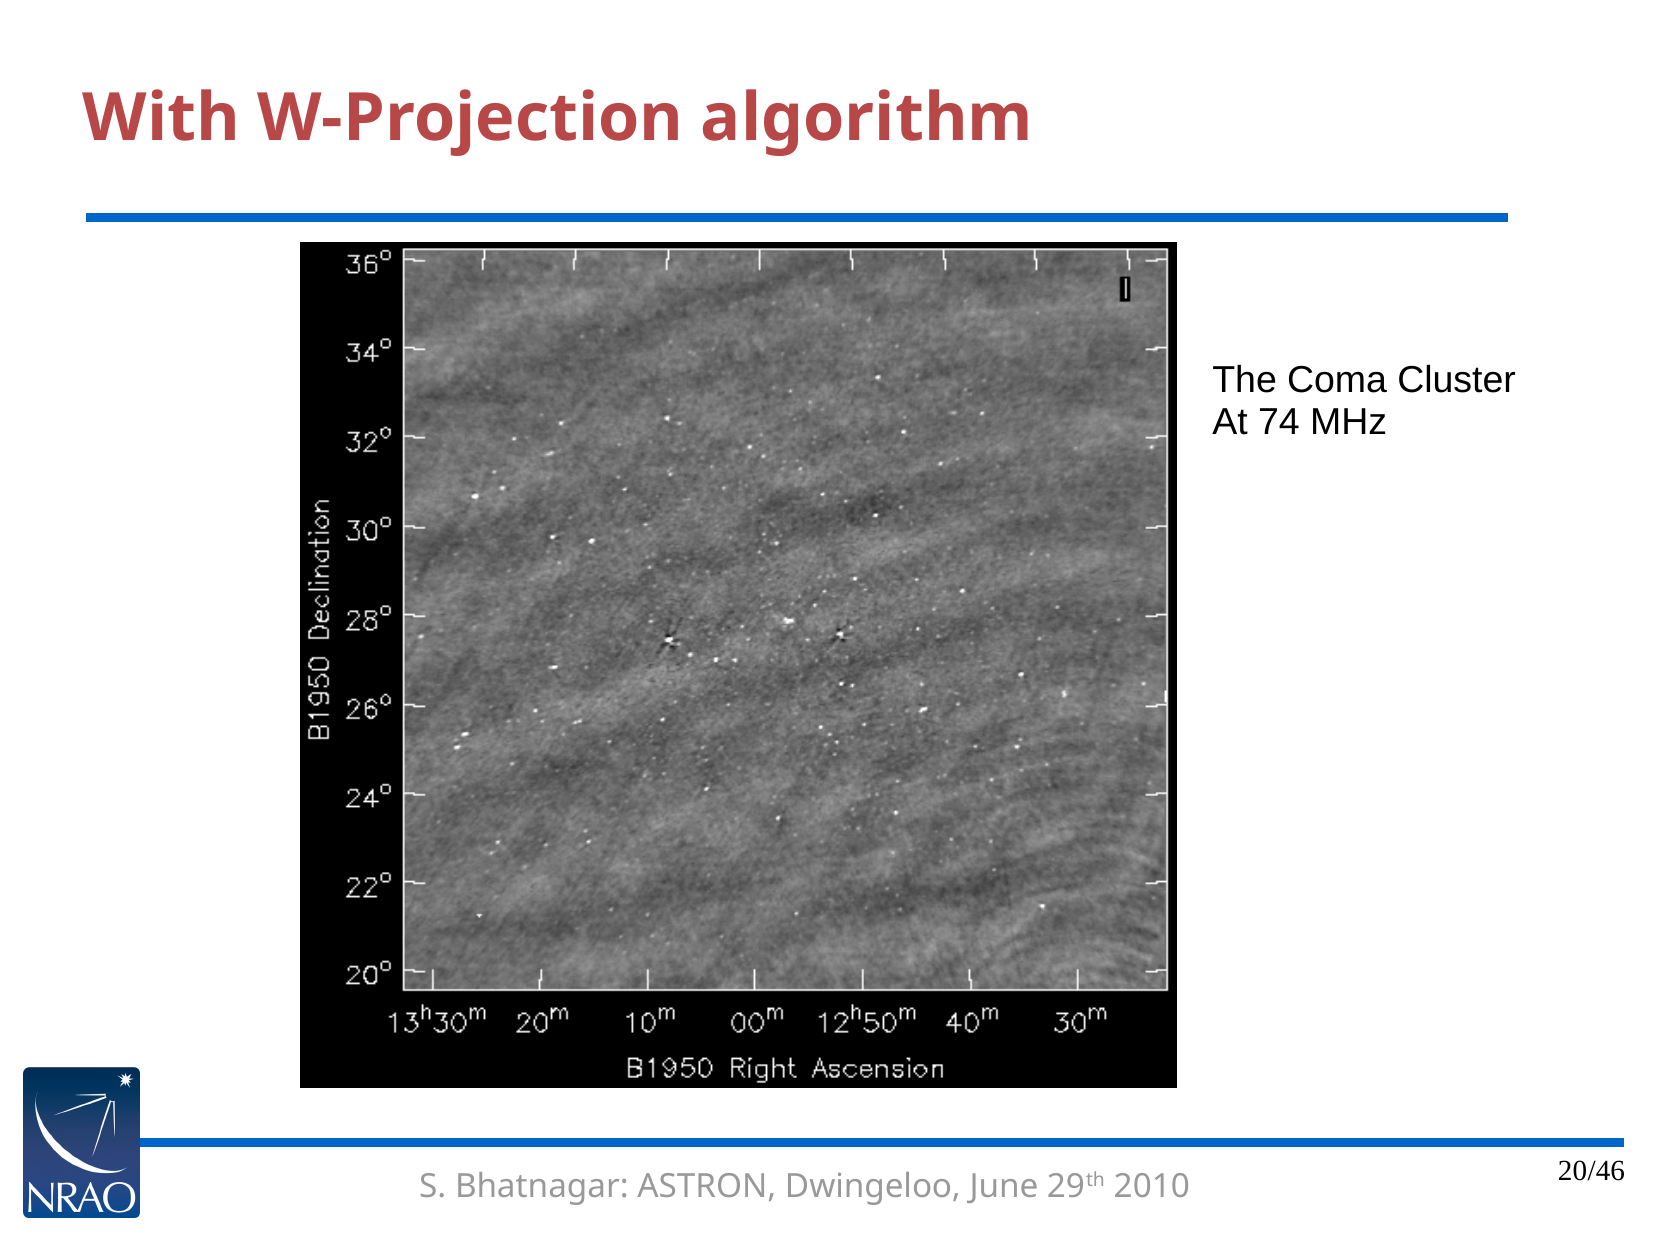

# With W-Projection algorithm
The Coma Cluster
At 74 MHz
20